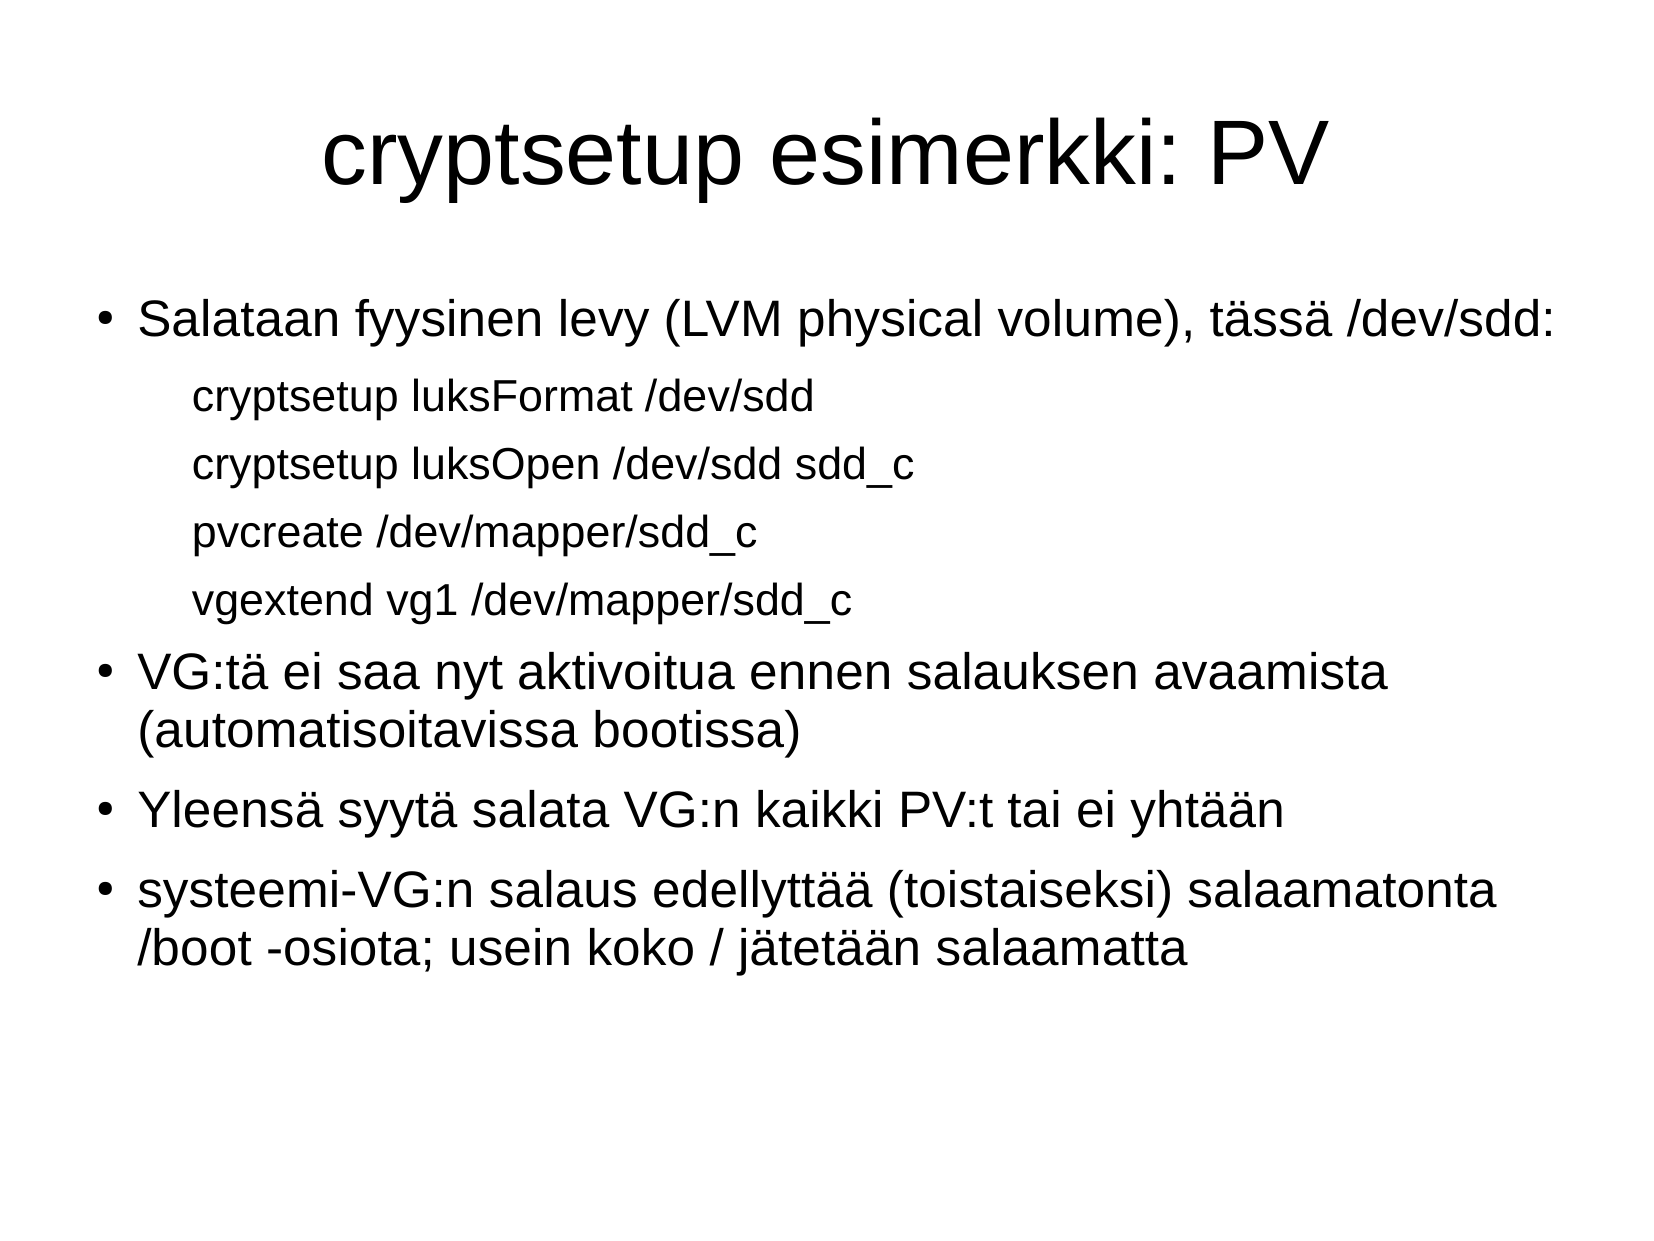

# cryptsetup esimerkki: PV
Salataan fyysinen levy (LVM physical volume), tässä /dev/sdd:
cryptsetup luksFormat /dev/sdd
cryptsetup luksOpen /dev/sdd sdd_c
pvcreate /dev/mapper/sdd_c
vgextend vg1 /dev/mapper/sdd_c
VG:tä ei saa nyt aktivoitua ennen salauksen avaamista (automatisoitavissa bootissa)
Yleensä syytä salata VG:n kaikki PV:t tai ei yhtään
systeemi-VG:n salaus edellyttää (toistaiseksi) salaamatonta /boot -osiota; usein koko / jätetään salaamatta